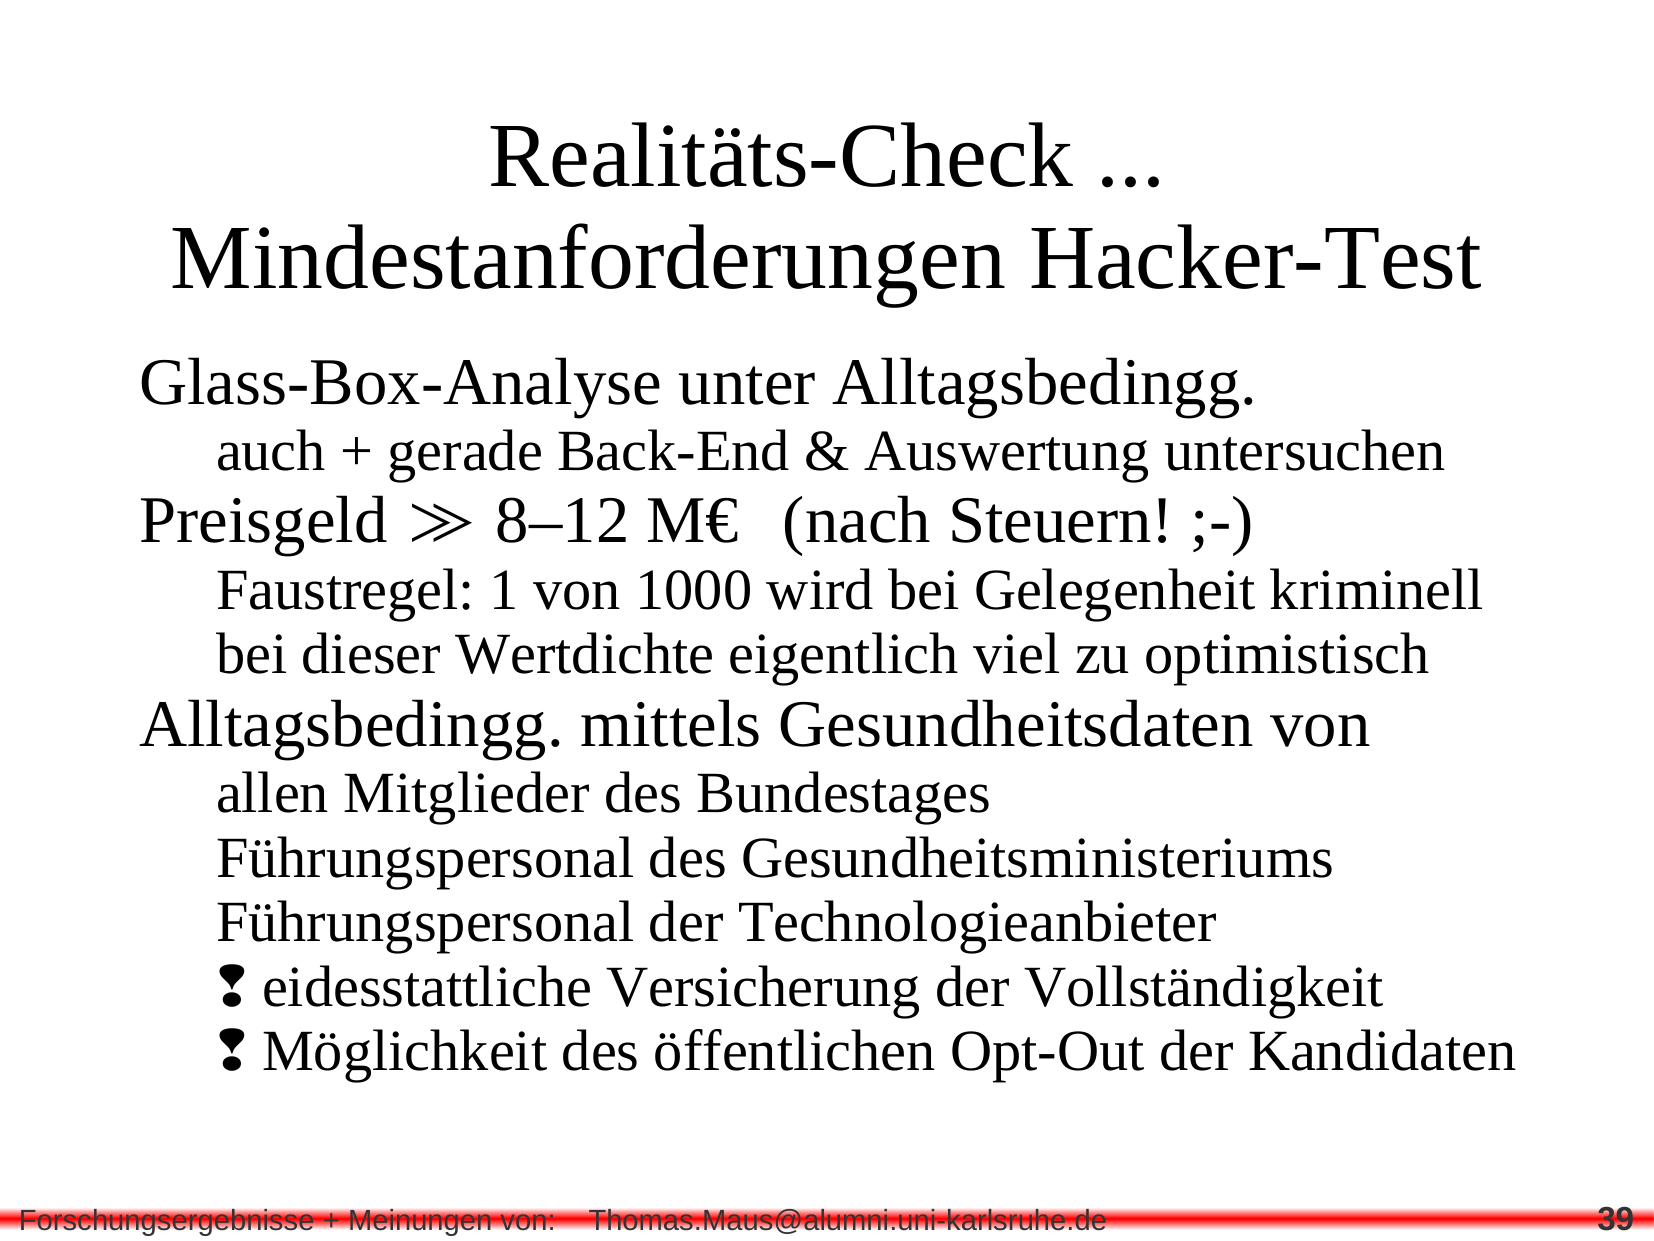

# Realitäts-Check ... Mindestanforderungen Hacker-Test
Glass-Box-Analyse unter Alltagsbedingg.
auch + gerade Back-End & Auswertung untersuchen
Preisgeld ≫ 8–12 M€ 	(nach Steuern! ;-)
Faustregel: 1 von 1000 wird bei Gelegenheit kriminell
bei dieser Wertdichte eigentlich viel zu optimistisch
Alltagsbedingg. mittels Gesundheitsdaten von
allen Mitglieder des Bundestages
Führungspersonal des Gesundheitsministeriums
Führungspersonal der Technologieanbieter
❢ eidesstattliche Versicherung der Vollständigkeit
❢ Möglichkeit des öffentlichen Opt-Out der Kandidaten